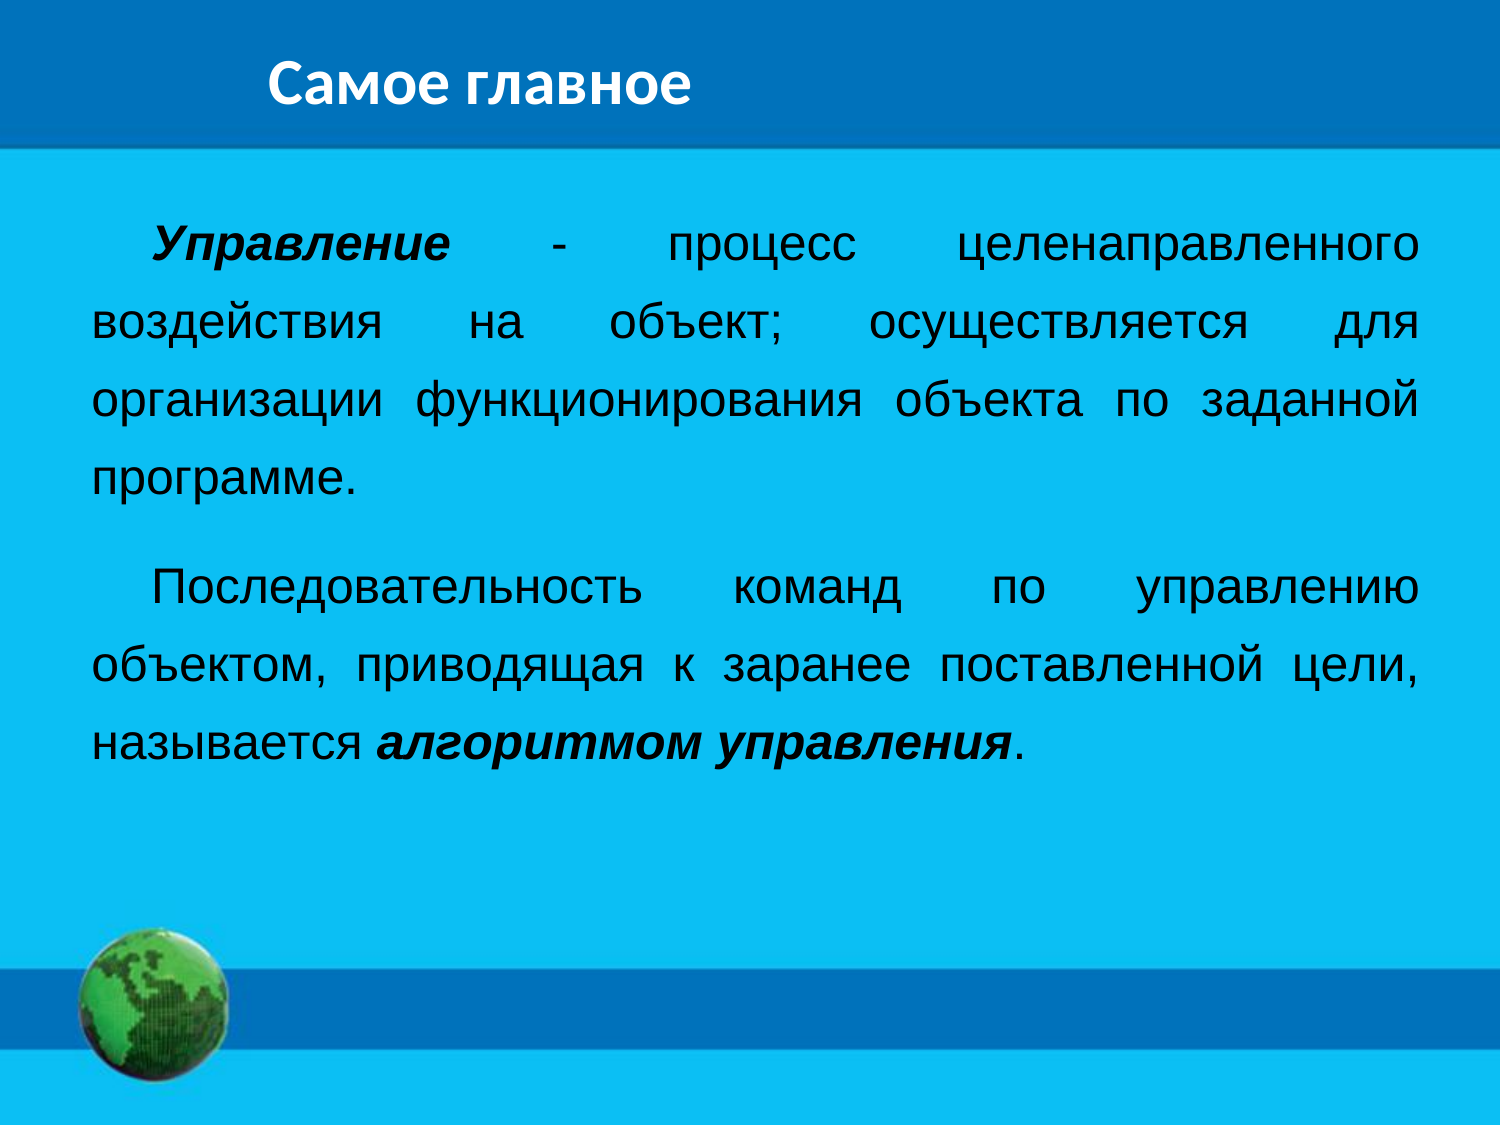

Самое главное
Управление - процесс целенаправленного воздействия на объект; осуществляется для организации функционирования объекта по заданной программе.
Последовательность команд по управлению объектом, приводящая к заранее поставленной цели, называется алгоритмом управления.